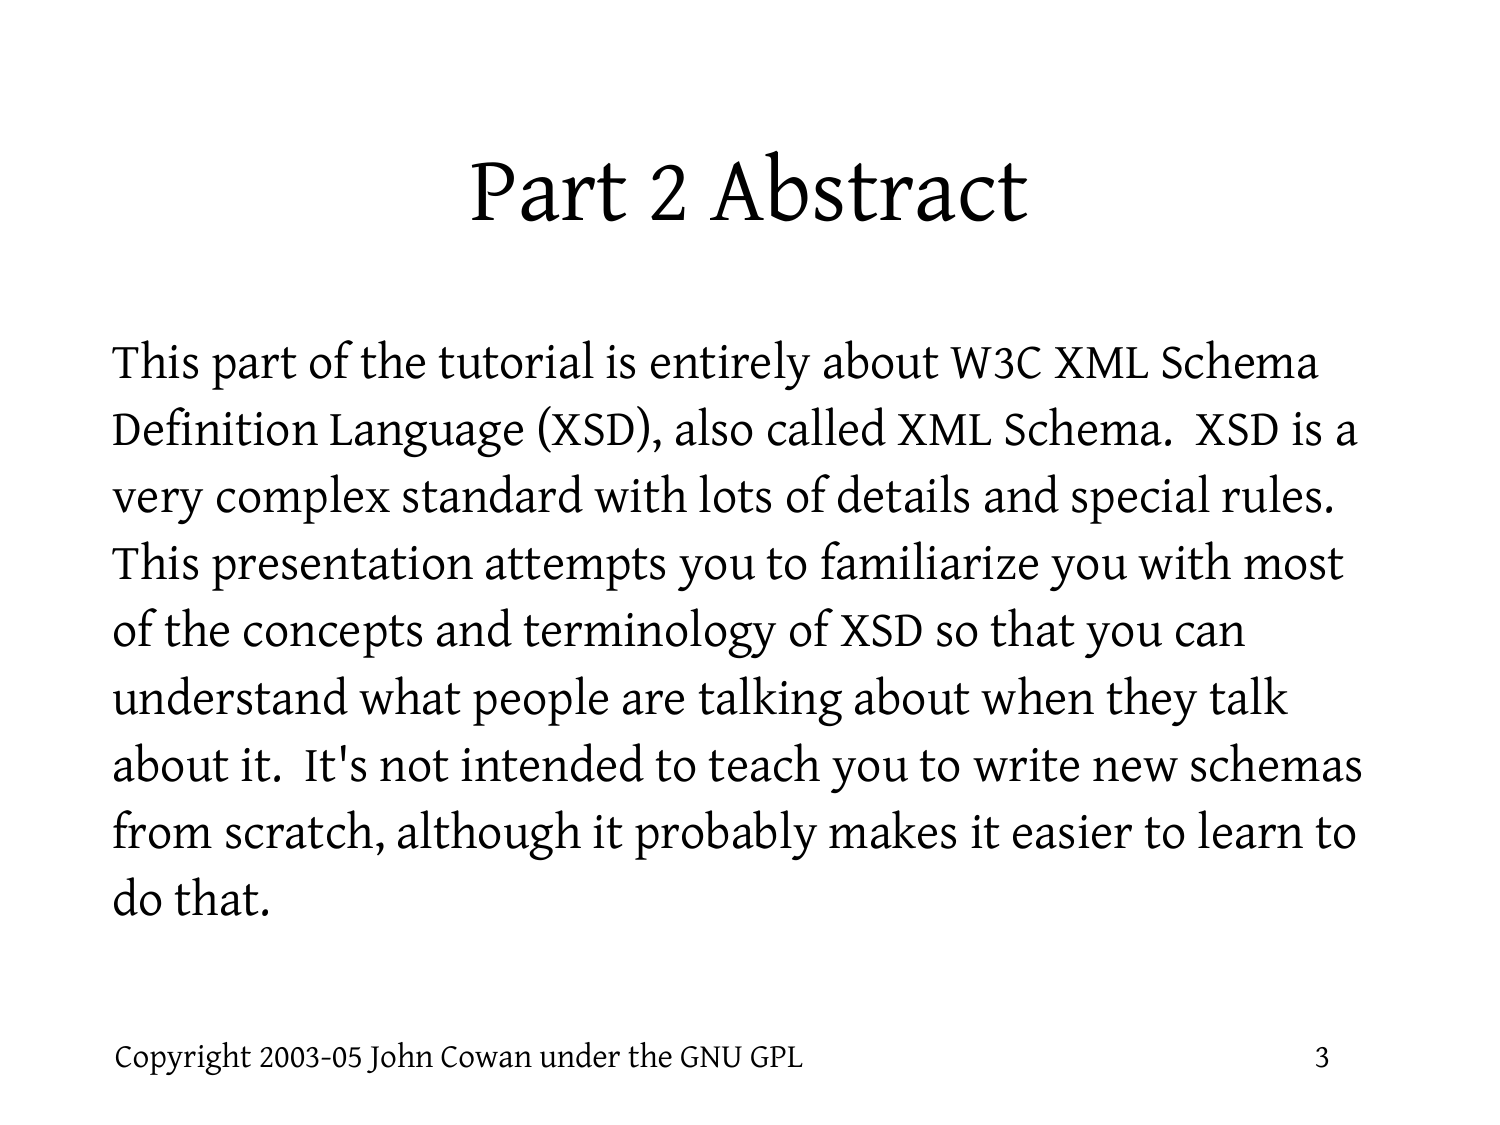

# Part 2 Abstract
This part of the tutorial is entirely about W3C XML Schema Definition Language (XSD), also called XML Schema. XSD is a very complex standard with lots of details and special rules. This presentation attempts you to familiarize you with most of the concepts and terminology of XSD so that you can understand what people are talking about when they talk about it. It's not intended to teach you to write new schemas from scratch, although it probably makes it easier to learn to do that.